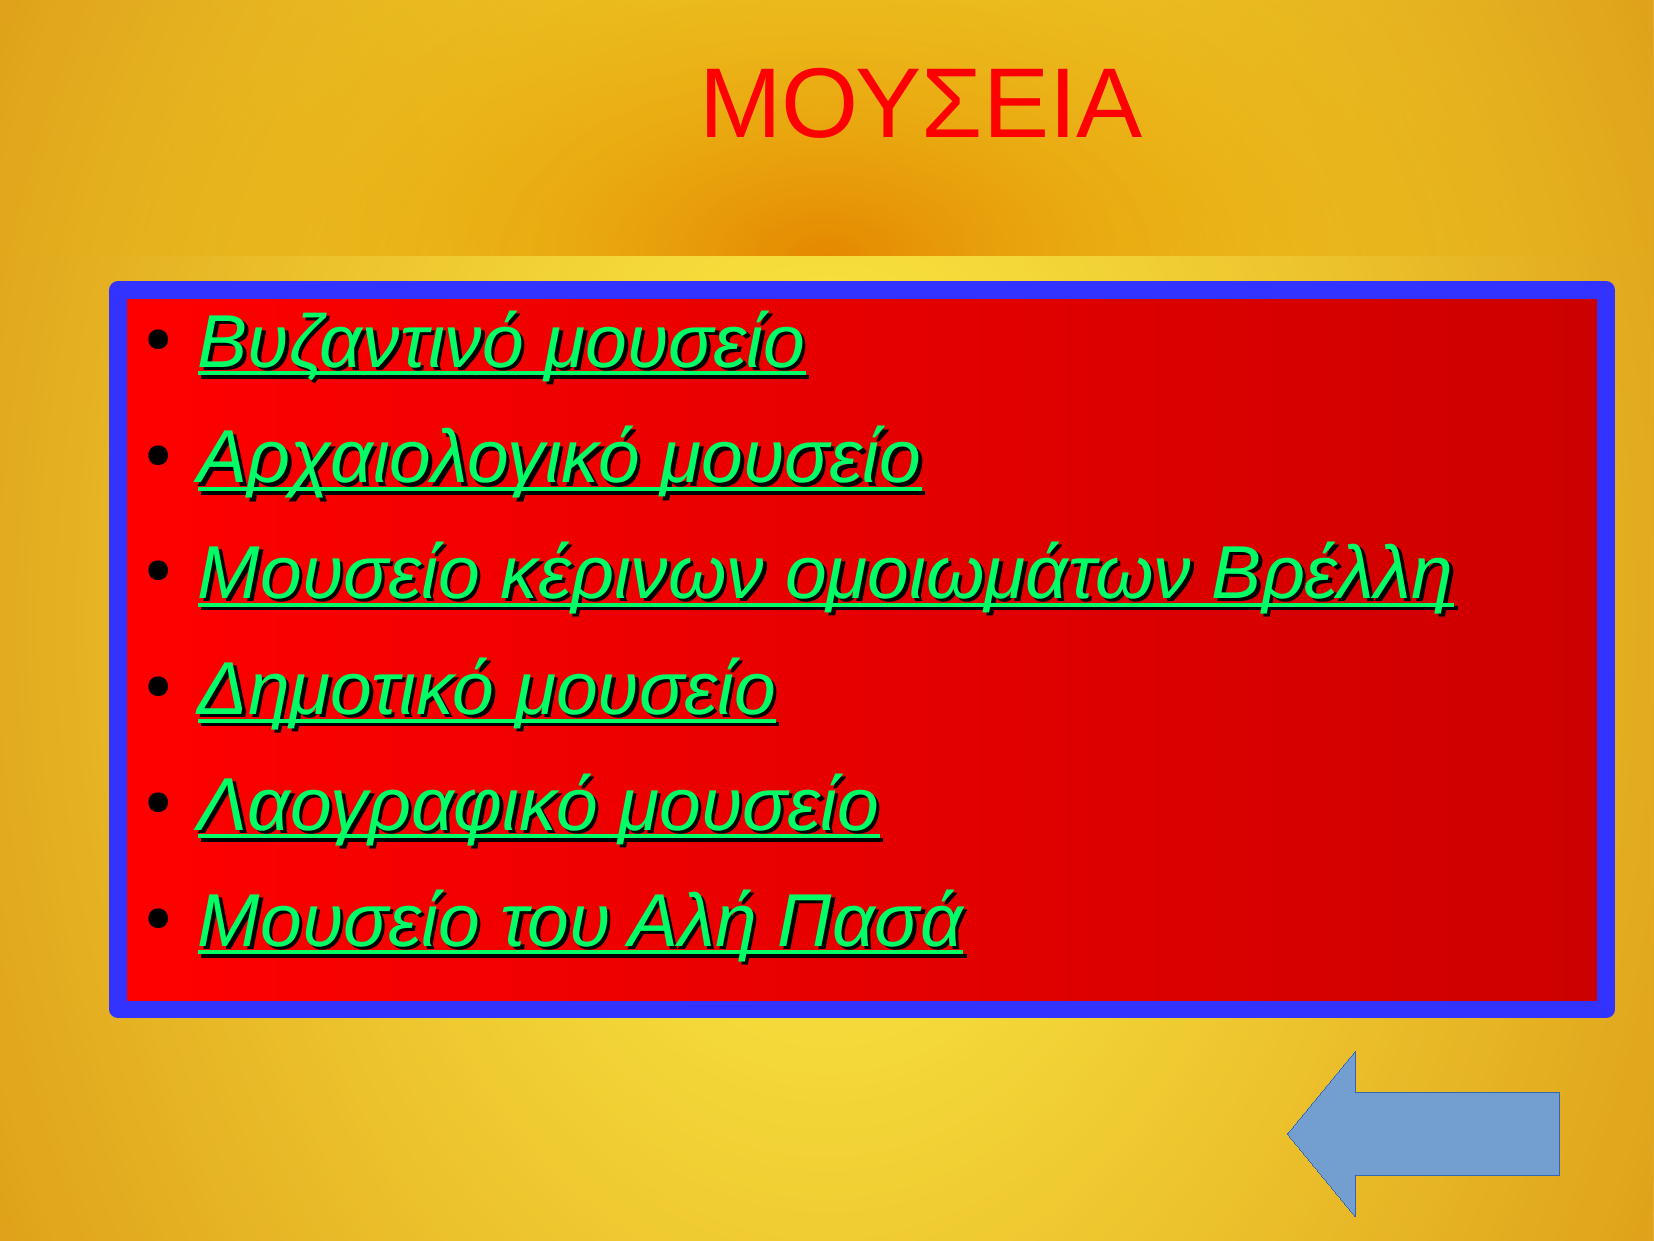

# ΜΟΥΣΕΙΑ
Βυζαντινό μουσείο
Αρχαιολογικό μουσείο
Μουσείο κέρινων ομοιωμάτων Βρέλλη
Δημοτικό μουσείο
Λαογραφικό μουσείο
Μουσείο του Αλή Πασά